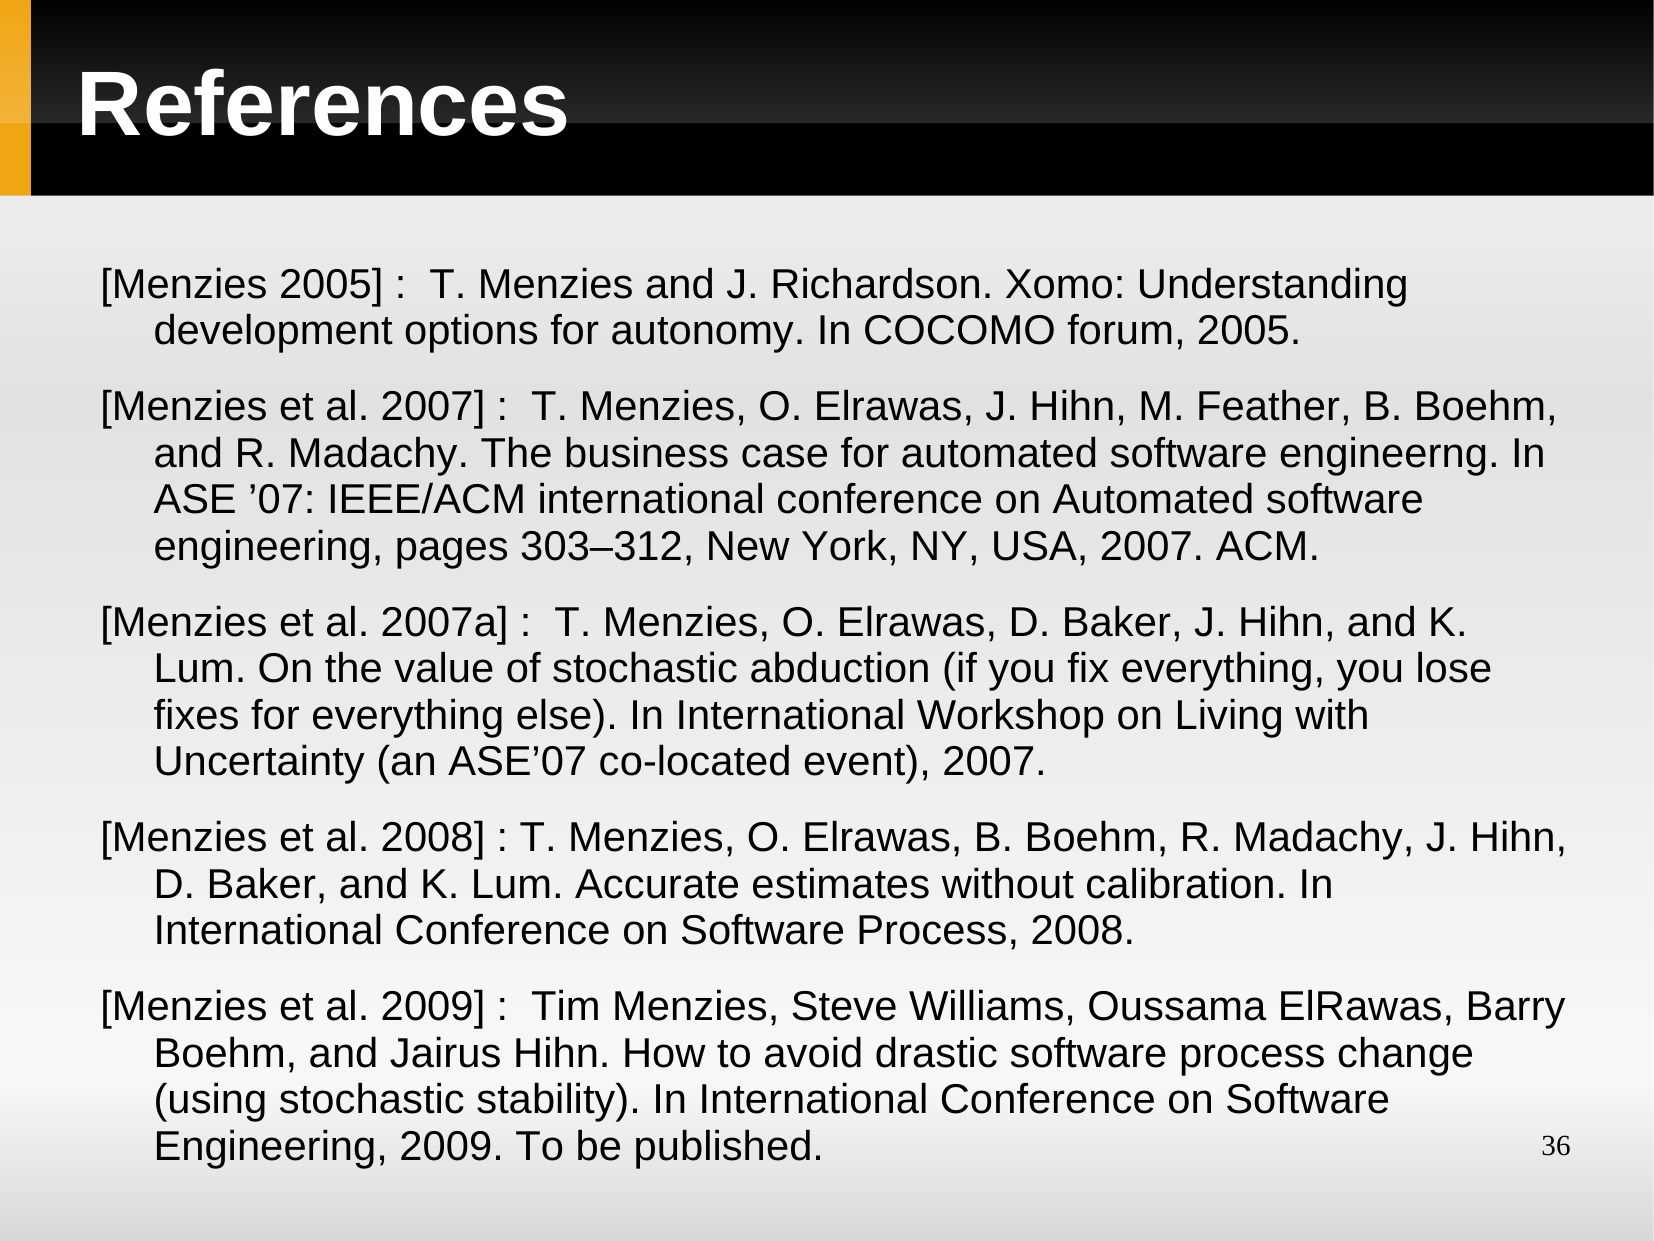

# References
[Menzies 2005] : T. Menzies and J. Richardson. Xomo: Understanding development options for autonomy. In COCOMO forum, 2005.
[Menzies et al. 2007] : T. Menzies, O. Elrawas, J. Hihn, M. Feather, B. Boehm, and R. Madachy. The business case for automated software engineerng. In ASE ’07: IEEE/ACM international conference on Automated software engineering, pages 303–312, New York, NY, USA, 2007. ACM.
[Menzies et al. 2007a] : T. Menzies, O. Elrawas, D. Baker, J. Hihn, and K. Lum. On the value of stochastic abduction (if you ﬁx everything, you lose ﬁxes for everything else). In International Workshop on Living with Uncertainty (an ASE’07 co-located event), 2007.
[Menzies et al. 2008] : T. Menzies, O. Elrawas, B. Boehm, R. Madachy, J. Hihn, D. Baker, and K. Lum. Accurate estimates without calibration. In International Conference on Software Process, 2008.
[Menzies et al. 2009] : Tim Menzies, Steve Williams, Oussama ElRawas, Barry Boehm, and Jairus Hihn. How to avoid drastic software process change (using stochastic stability). In International Conference on Software Engineering, 2009. To be published.
36